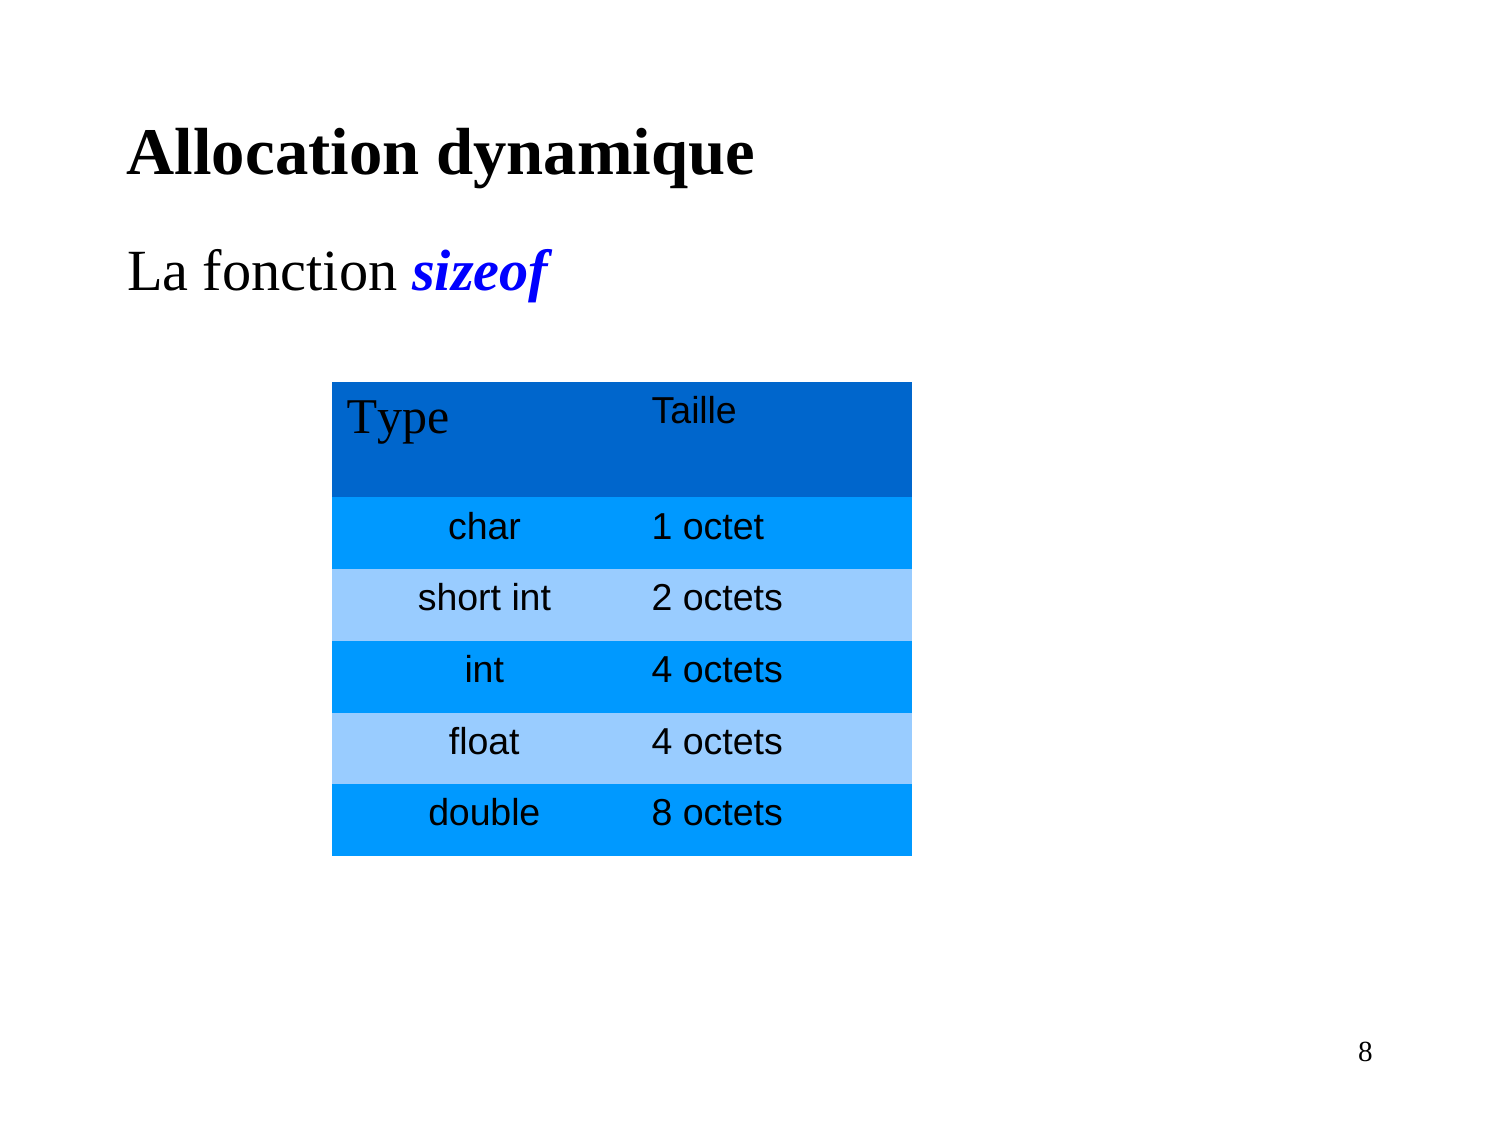

Allocation dynamique
La fonction sizeof
| Type | Taille |
| --- | --- |
| char | 1 octet |
| short int | 2 octets |
| int | 4 octets |
| float | 4 octets |
| double | 8 octets |
8